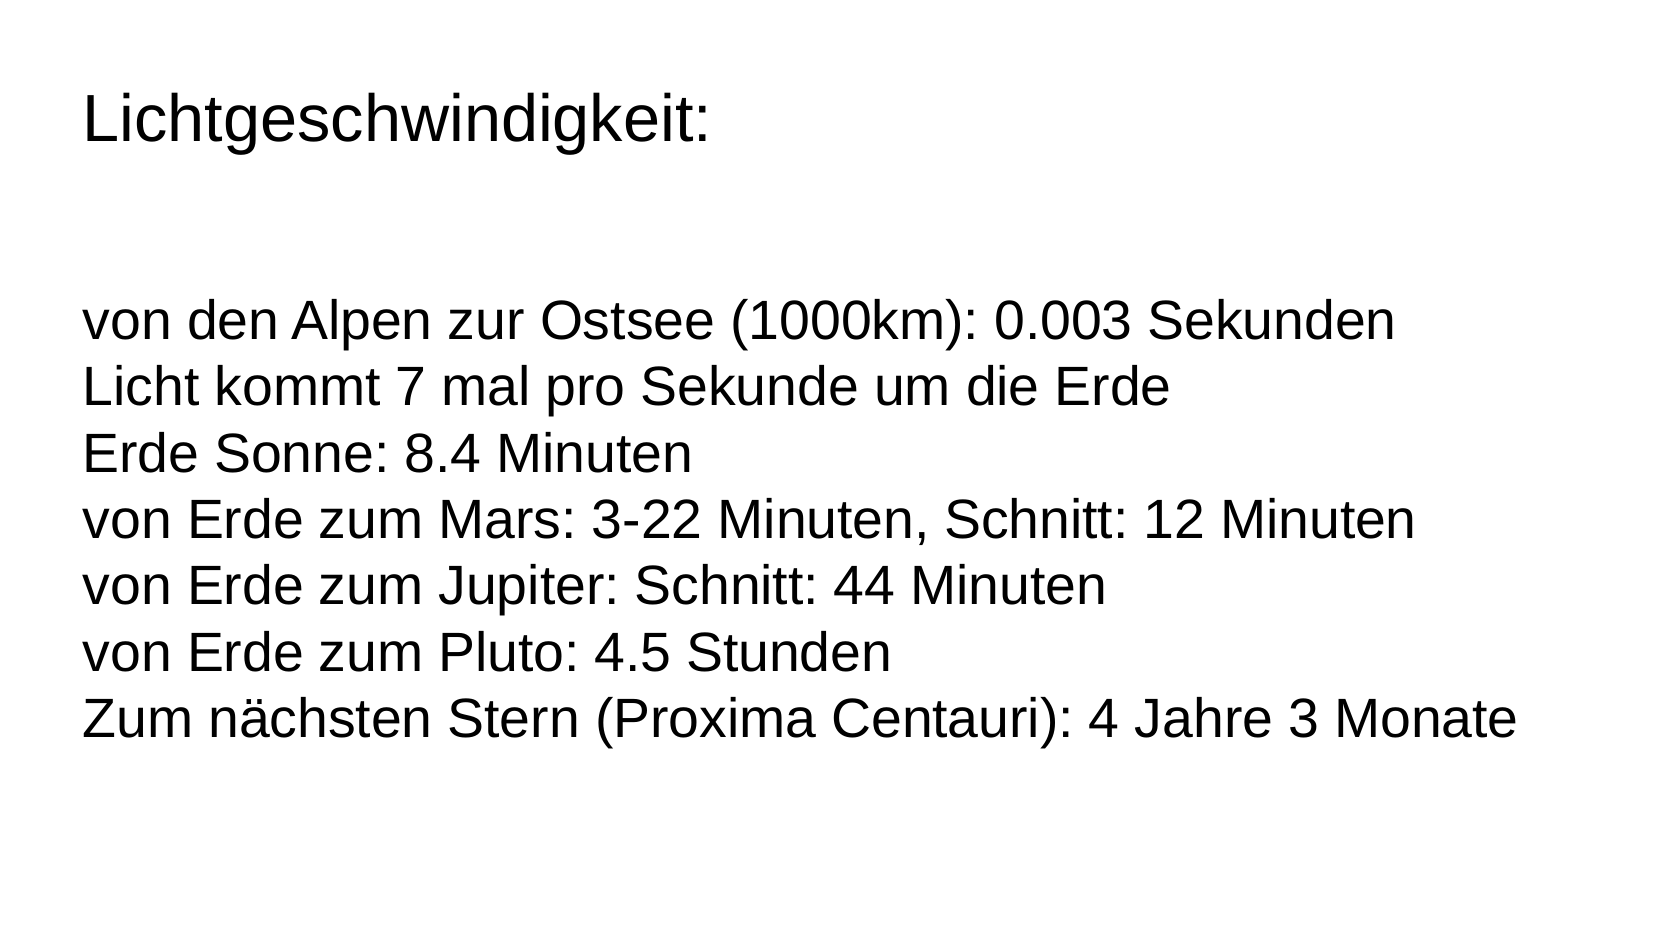

Lichtgeschwindigkeit:
von den Alpen zur Ostsee (1000km): 0.003 Sekunden
Licht kommt 7 mal pro Sekunde um die Erde
Erde Sonne: 8.4 Minuten
von Erde zum Mars: 3-22 Minuten, Schnitt: 12 Minuten
von Erde zum Jupiter: Schnitt: 44 Minuten
von Erde zum Pluto: 4.5 Stunden
Zum nächsten Stern (Proxima Centauri): 4 Jahre 3 Monate